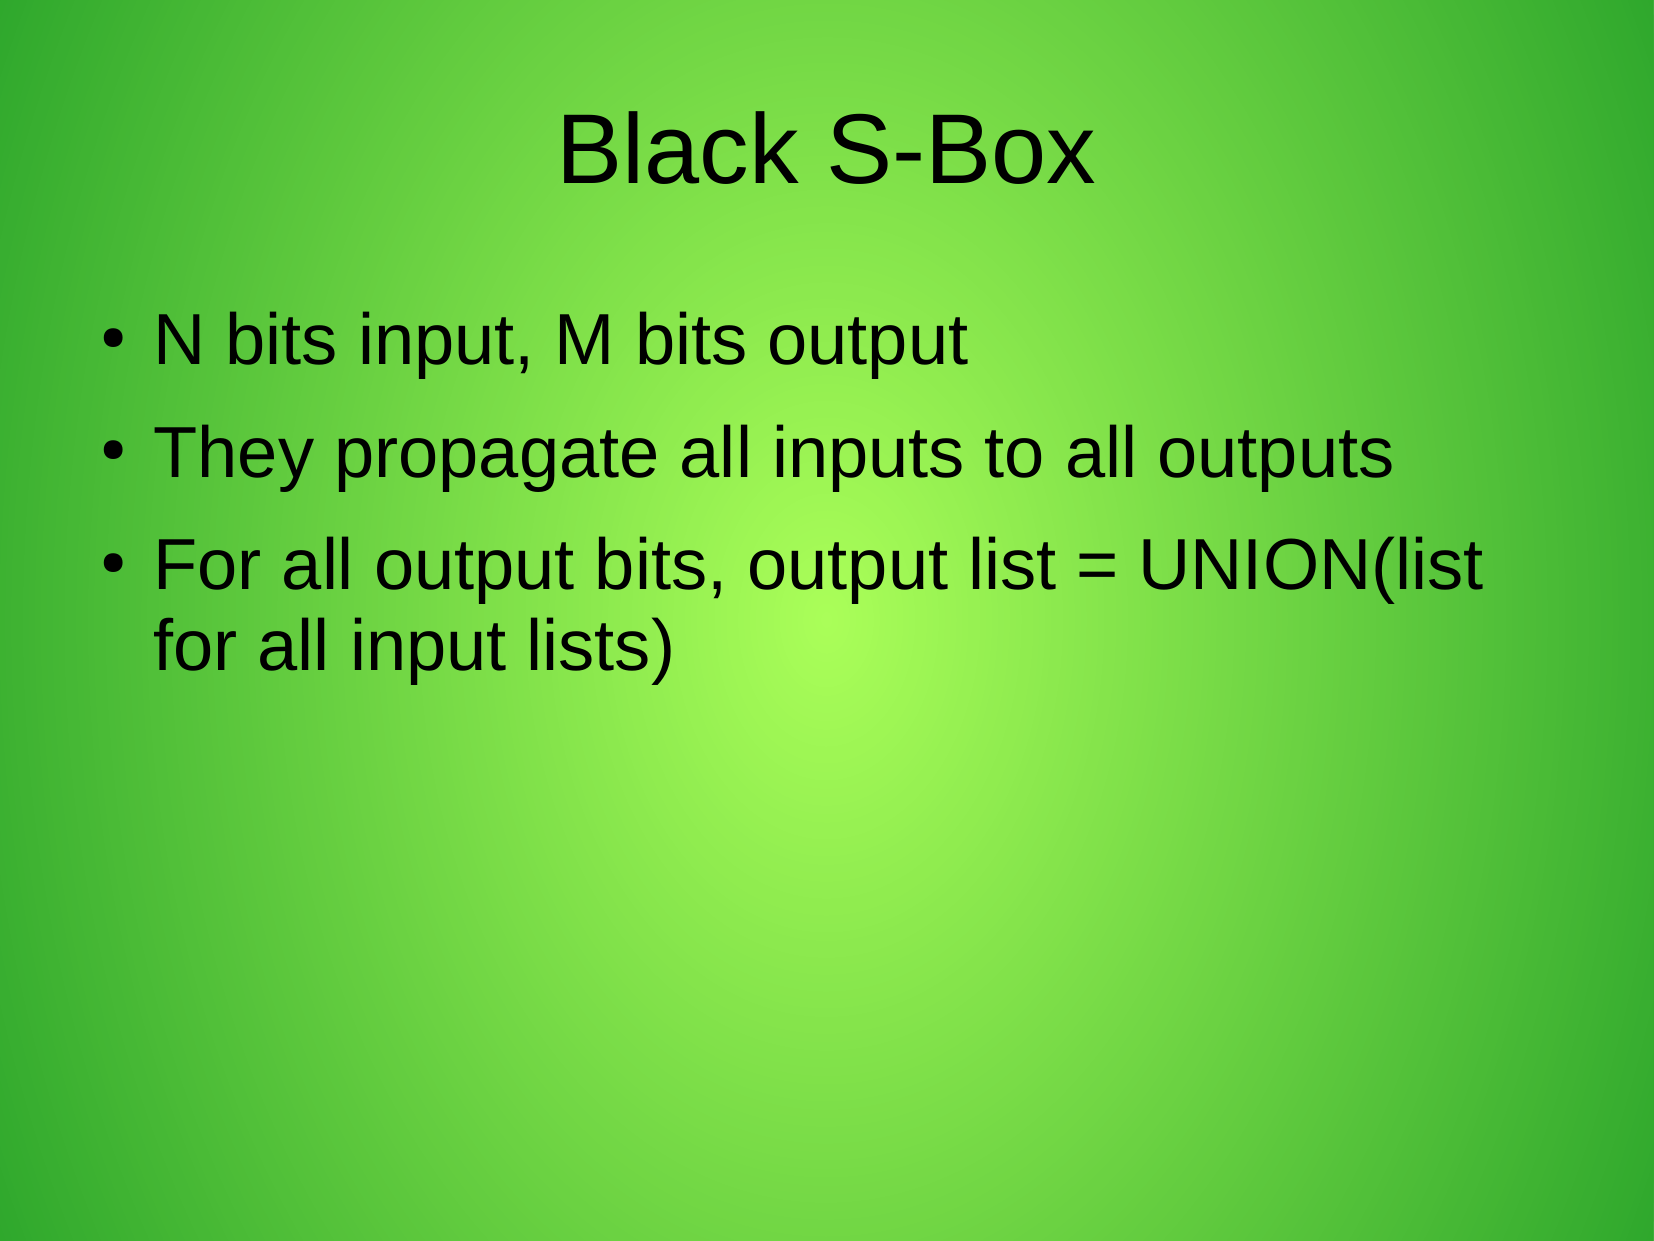

# Black S-Box
N bits input, M bits output
They propagate all inputs to all outputs
For all output bits, output list = UNION(list for all input lists)